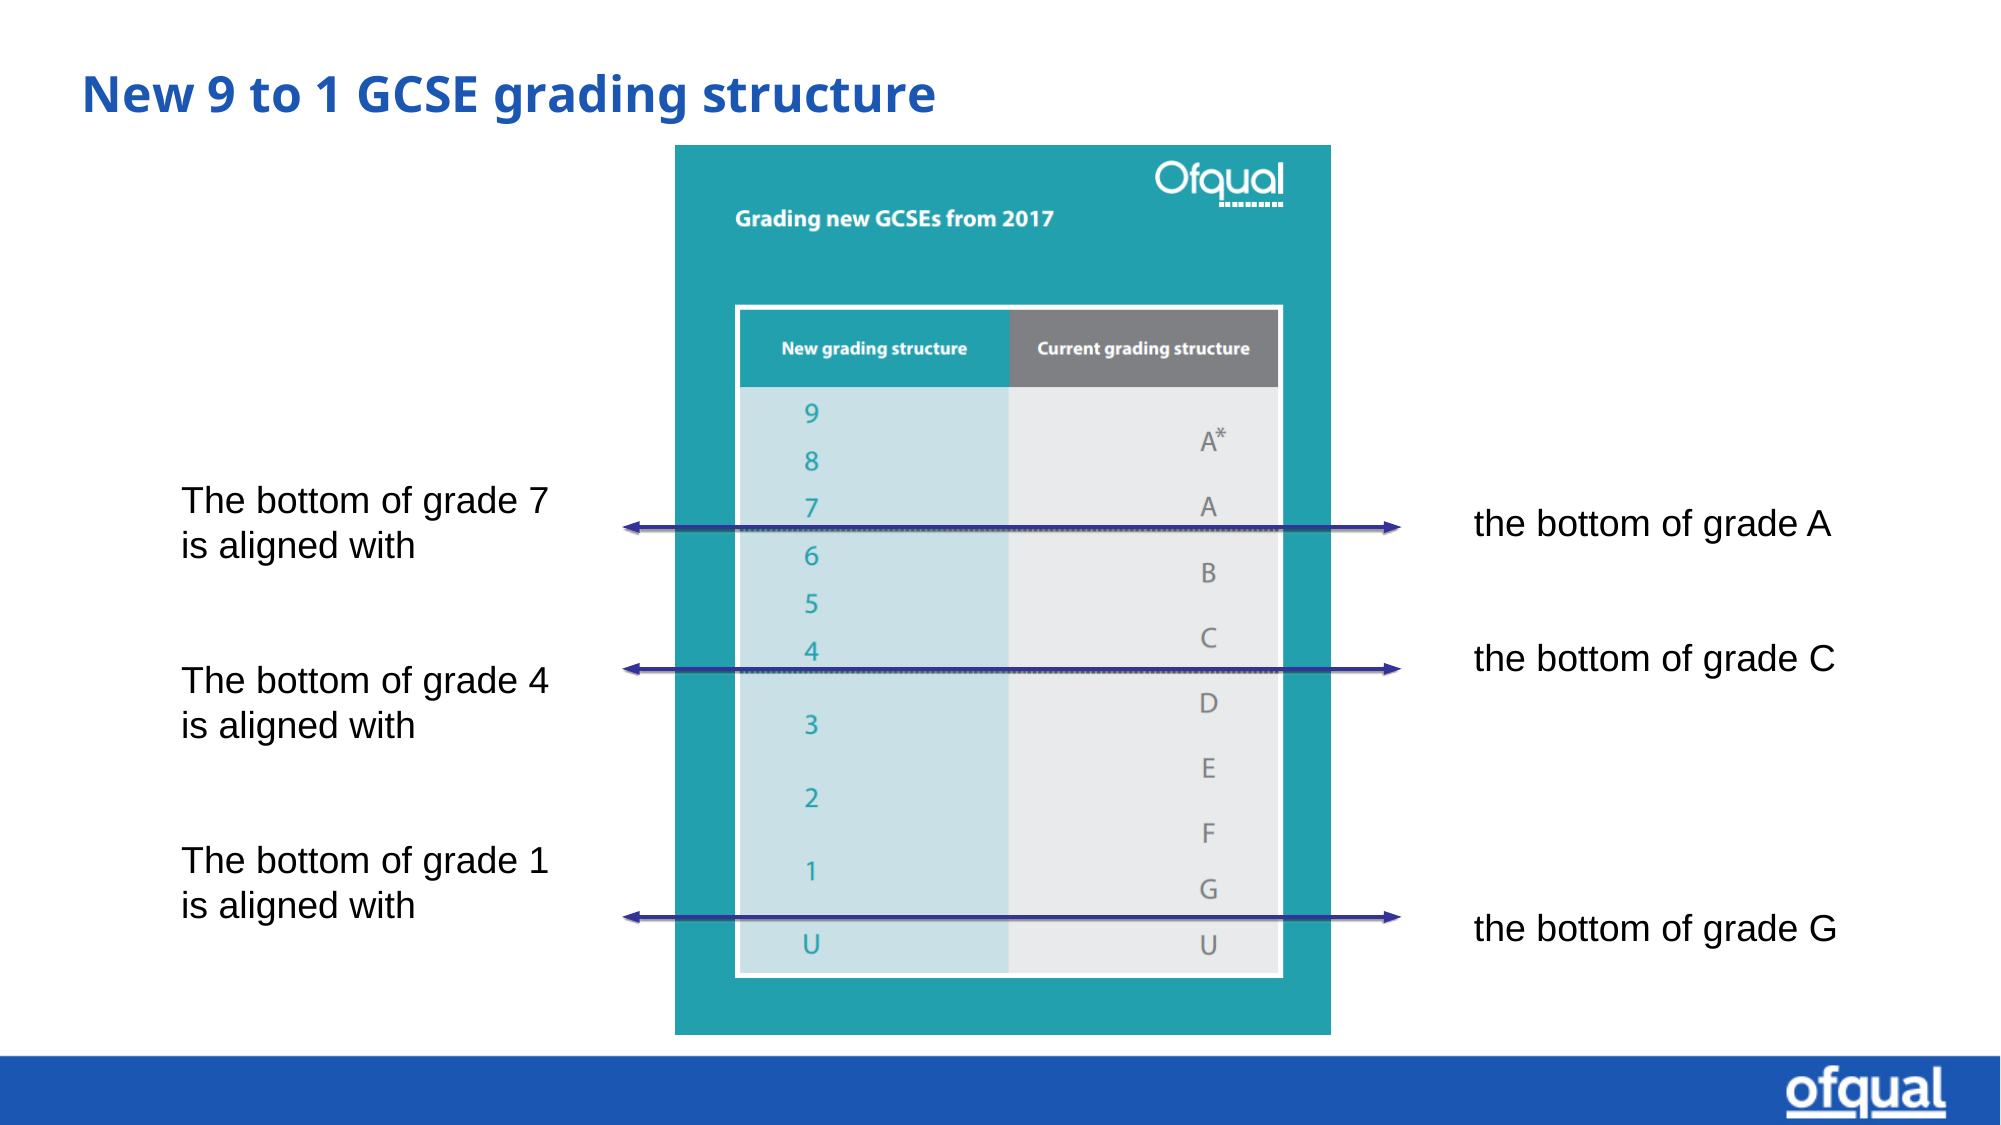

# New 9 to 1 GCSE grading structure
The bottom of grade 7
is aligned with
The bottom of grade 4
is aligned with
The bottom of grade 1
is aligned with
the bottom of grade A
the bottom of grade C
the bottom of grade G